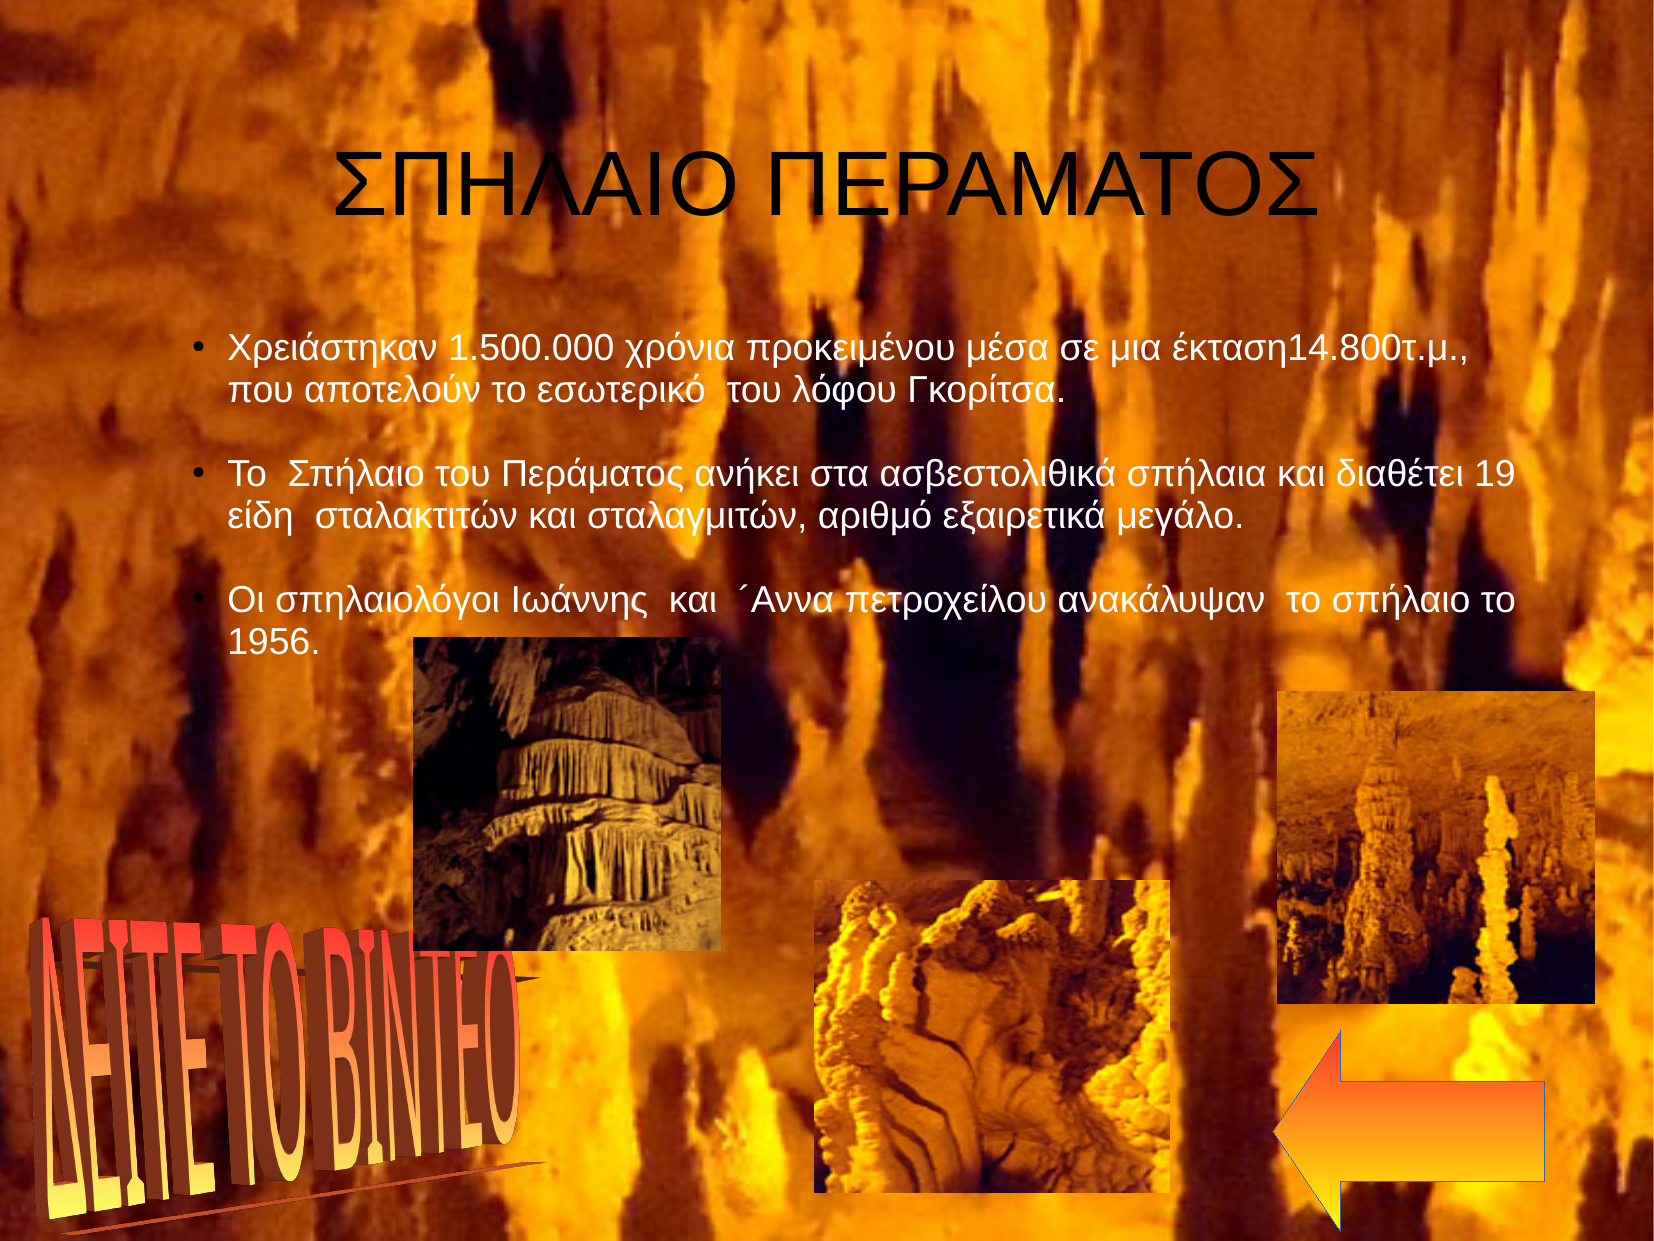

# ΣΠΗΛΑΙΟ ΠΕΡΑΜΑΤΟΣ
Χρειάστηκαν 1.500.000 χρόνια προκειμένου μέσα σε μια έκταση14.800τ.μ., που αποτελούν το εσωτερικό του λόφου Γκορίτσα.
Το Σπήλαιο του Περάματος ανήκει στα ασβεστολιθικά σπήλαια και διαθέτει 19
είδη σταλακτιτών και σταλαγμιτών, αριθμό εξαιρετικά μεγάλο.
Οι σπηλαιολόγοι Ιωάννης και ´Αννα πετροχείλου ανακάλυψαν το σπήλαιο το
1956.
ΔΕΙΤΕ ΤΟ ΒΙΝΤΕΟ